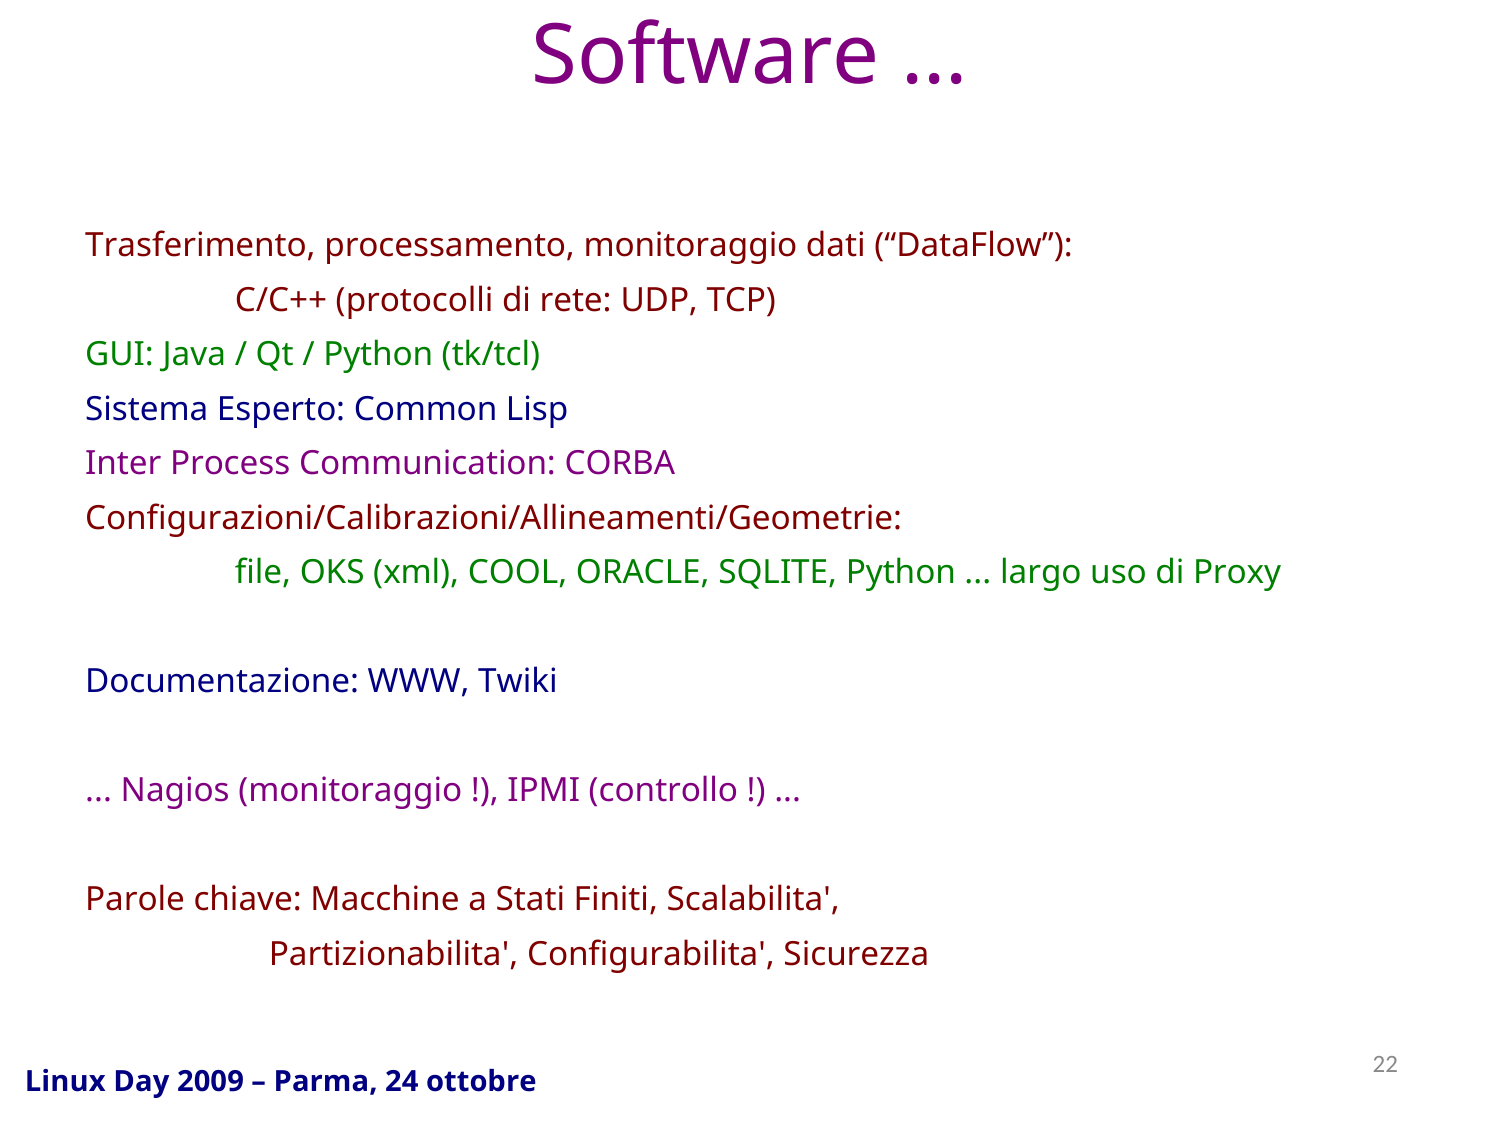

Software ...
# Trasferimento, processamento, monitoraggio dati (“DataFlow”):
		C/C++ (protocolli di rete: UDP, TCP)‏
GUI: Java / Qt / Python (tk/tcl)‏
Sistema Esperto: Common Lisp
Inter Process Communication: CORBA
Configurazioni/Calibrazioni/Allineamenti/Geometrie:
		file, OKS (xml), COOL, ORACLE, SQLITE, Python ... largo uso di Proxy
Documentazione: WWW, Twiki
... Nagios (monitoraggio !), IPMI (controllo !) ...
Parole chiave: Macchine a Stati Finiti, Scalabilita',
 Partizionabilita', Configurabilita', Sicurezza
22